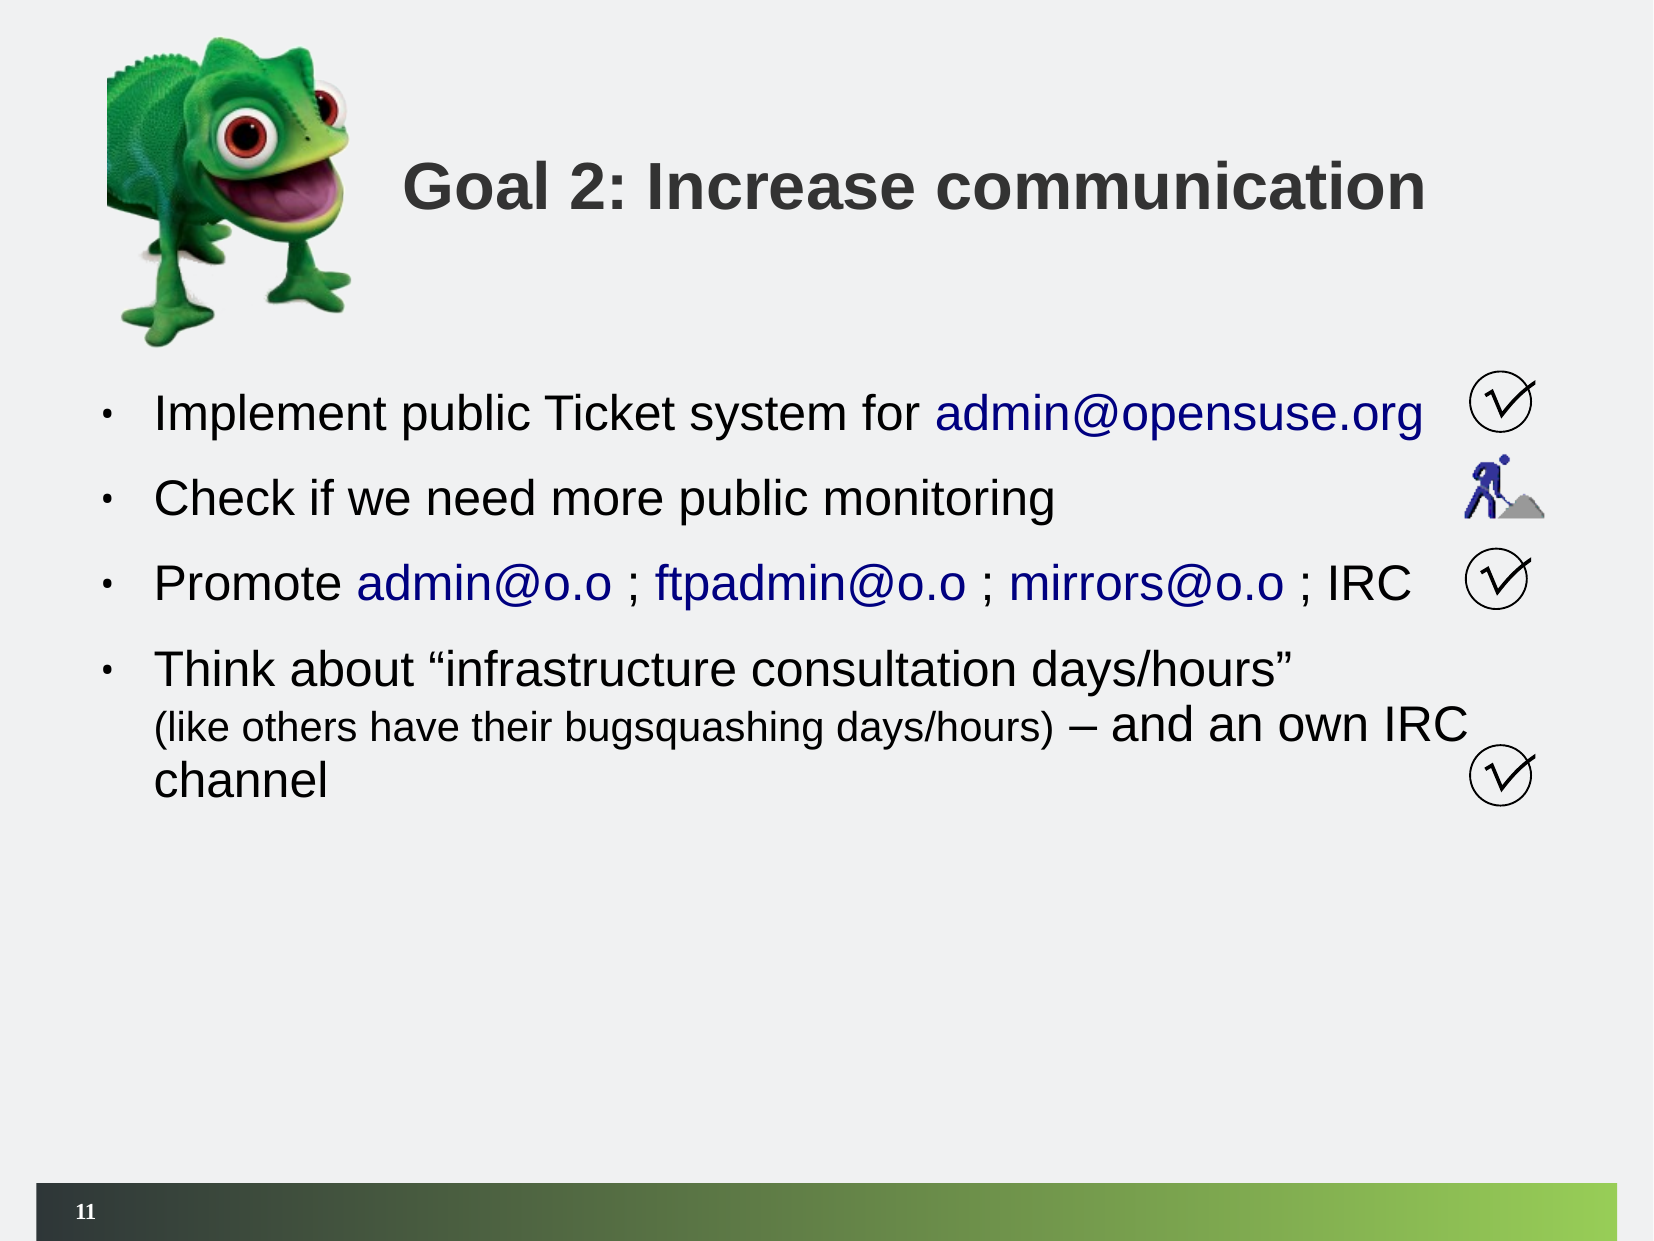

# Goal 2: Increase communication
Implement public Ticket system for admin@opensuse.org
Check if we need more public monitoring
Promote admin@o.o ; ftpadmin@o.o ; mirrors@o.o ; IRC
Think about “infrastructure consultation days/hours” (like others have their bugsquashing days/hours) – and an own IRC channel
11